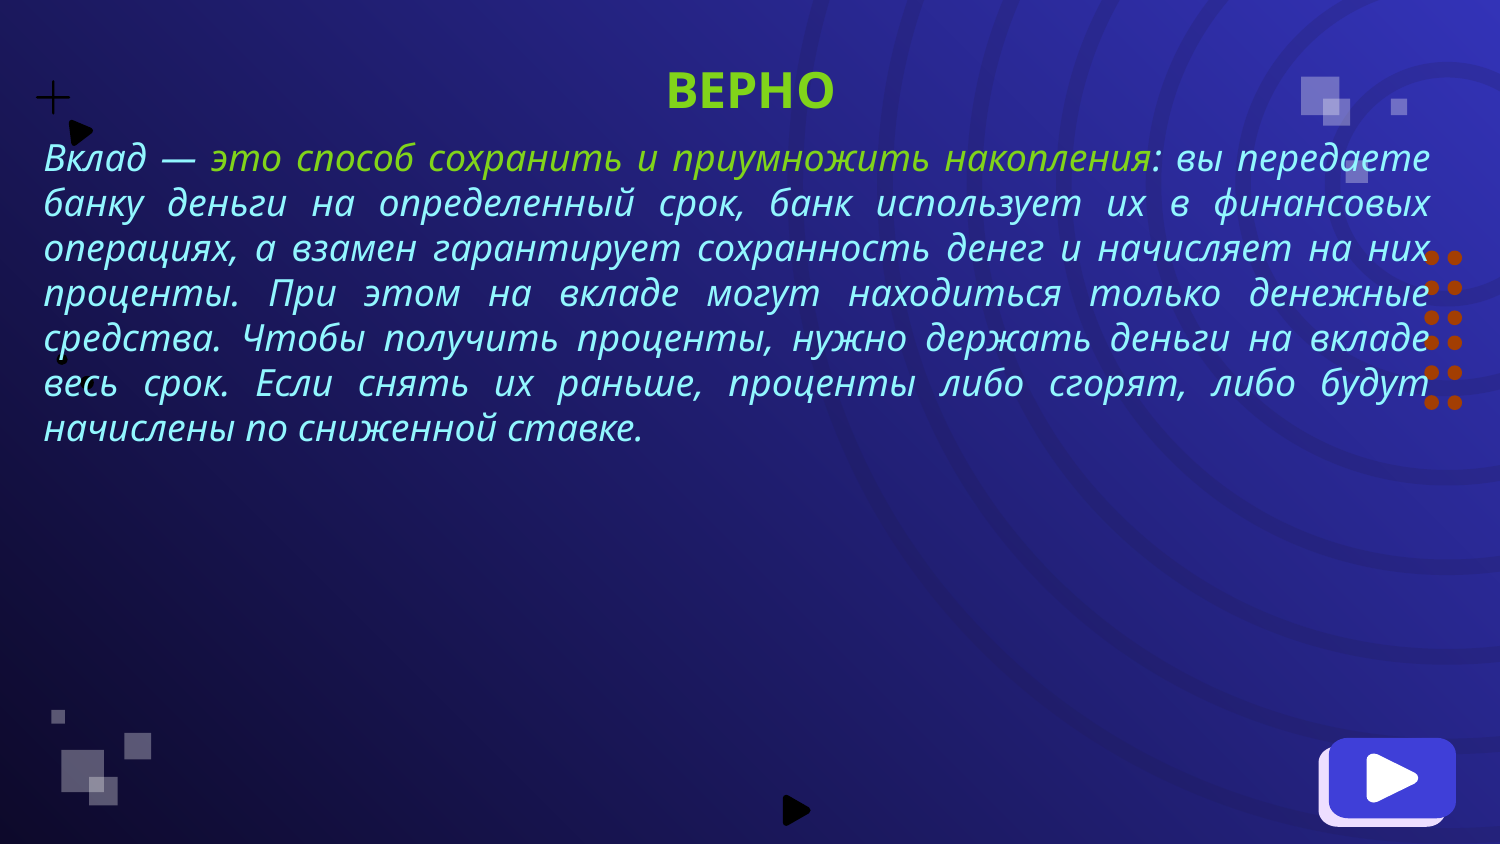

# ВЕРНО
Вклад — это способ сохранить и приумножить накопления: вы передаете банку деньги на определенный срок, банк использует их в финансовых операциях, а взамен гарантирует сохранность денег и начисляет на них проценты. При этом на вкладе могут находиться только денежные средства. Чтобы получить проценты, нужно держать деньги на вкладе весь срок. Если снять их раньше, проценты либо сгорят, либо будут начислены по сниженной ставке.